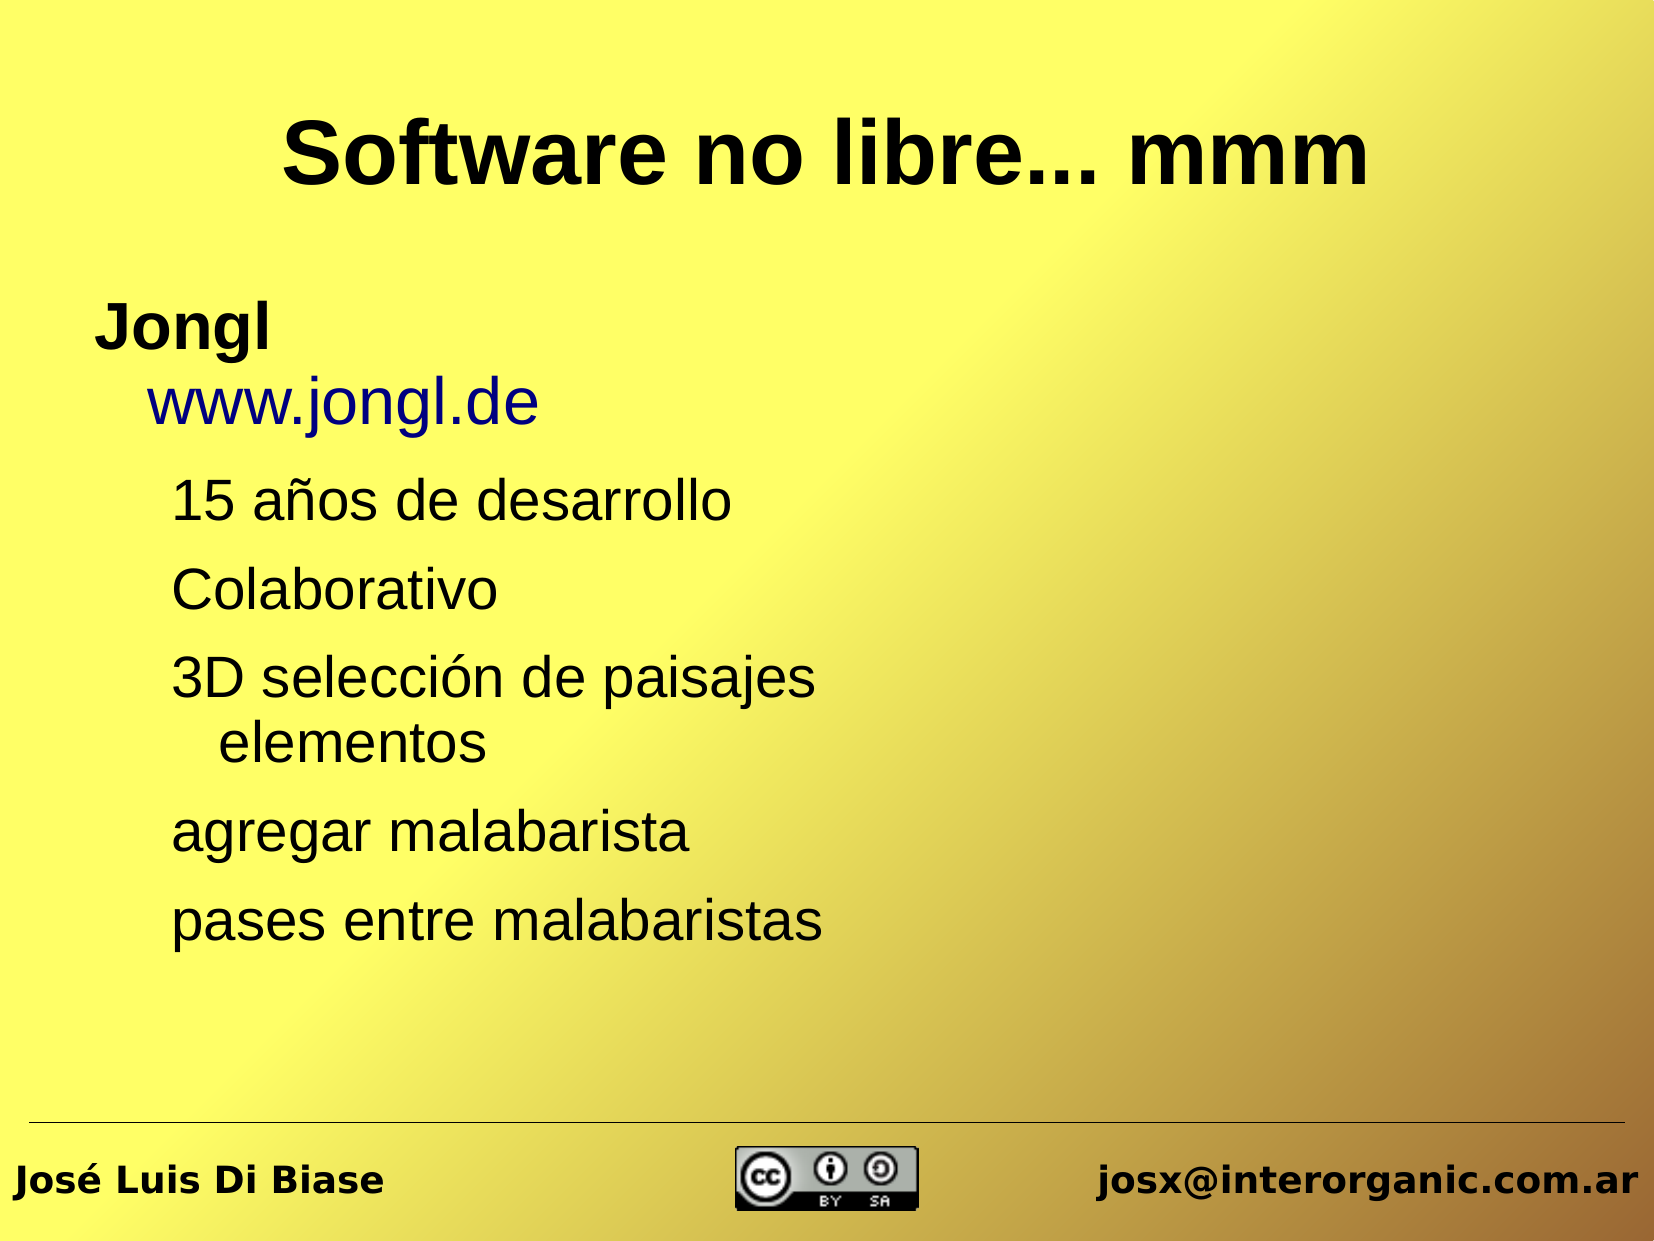

# Software no libre... mmm
Jongl
www.jongl.de
15 años de desarrollo
Colaborativo
3D selección de paisajes
elementos
agregar malabarista
pases entre malabaristas
José Luis Di Biase
 josx@interorganic.com.ar